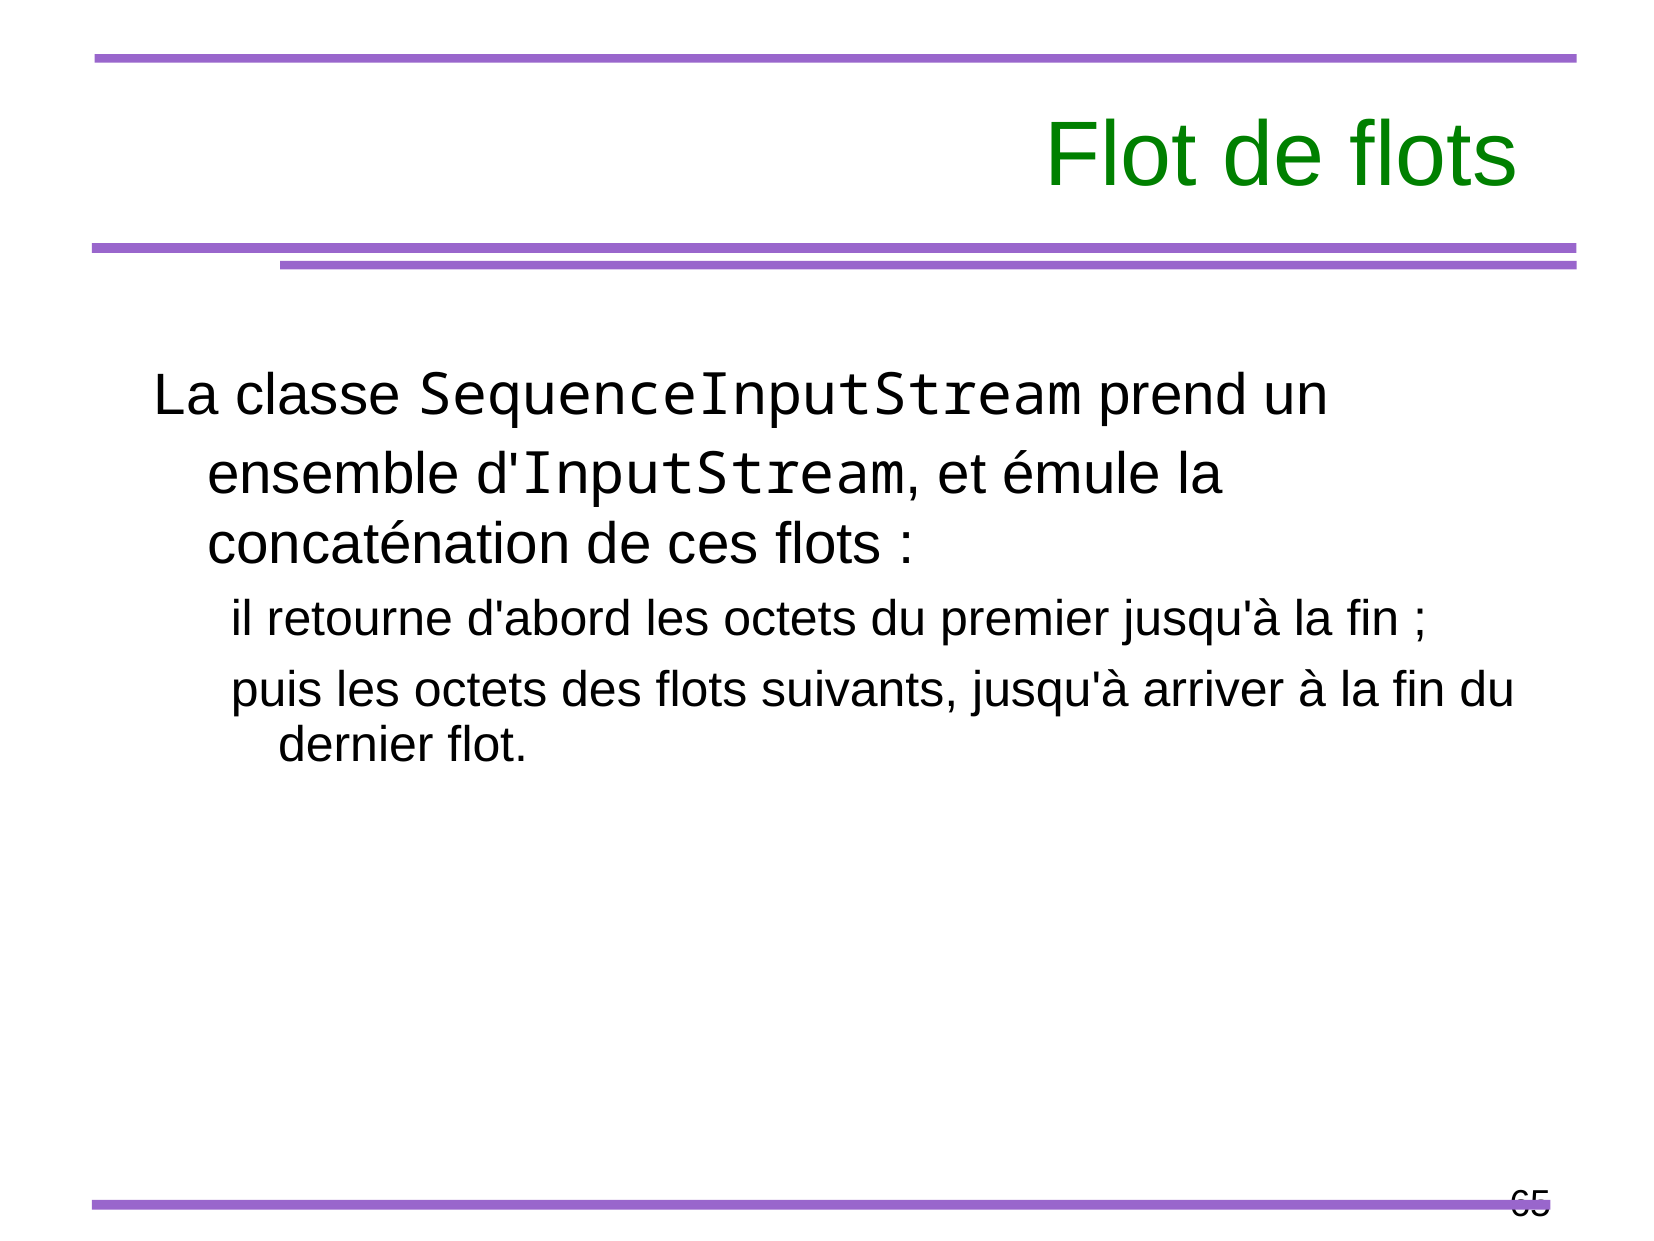

# Flot de flots
La classe SequenceInputStream prend un ensemble d'InputStream, et émule la concaténation de ces flots :
il retourne d'abord les octets du premier jusqu'à la fin ;
puis les octets des flots suivants, jusqu'à arriver à la fin du dernier flot.